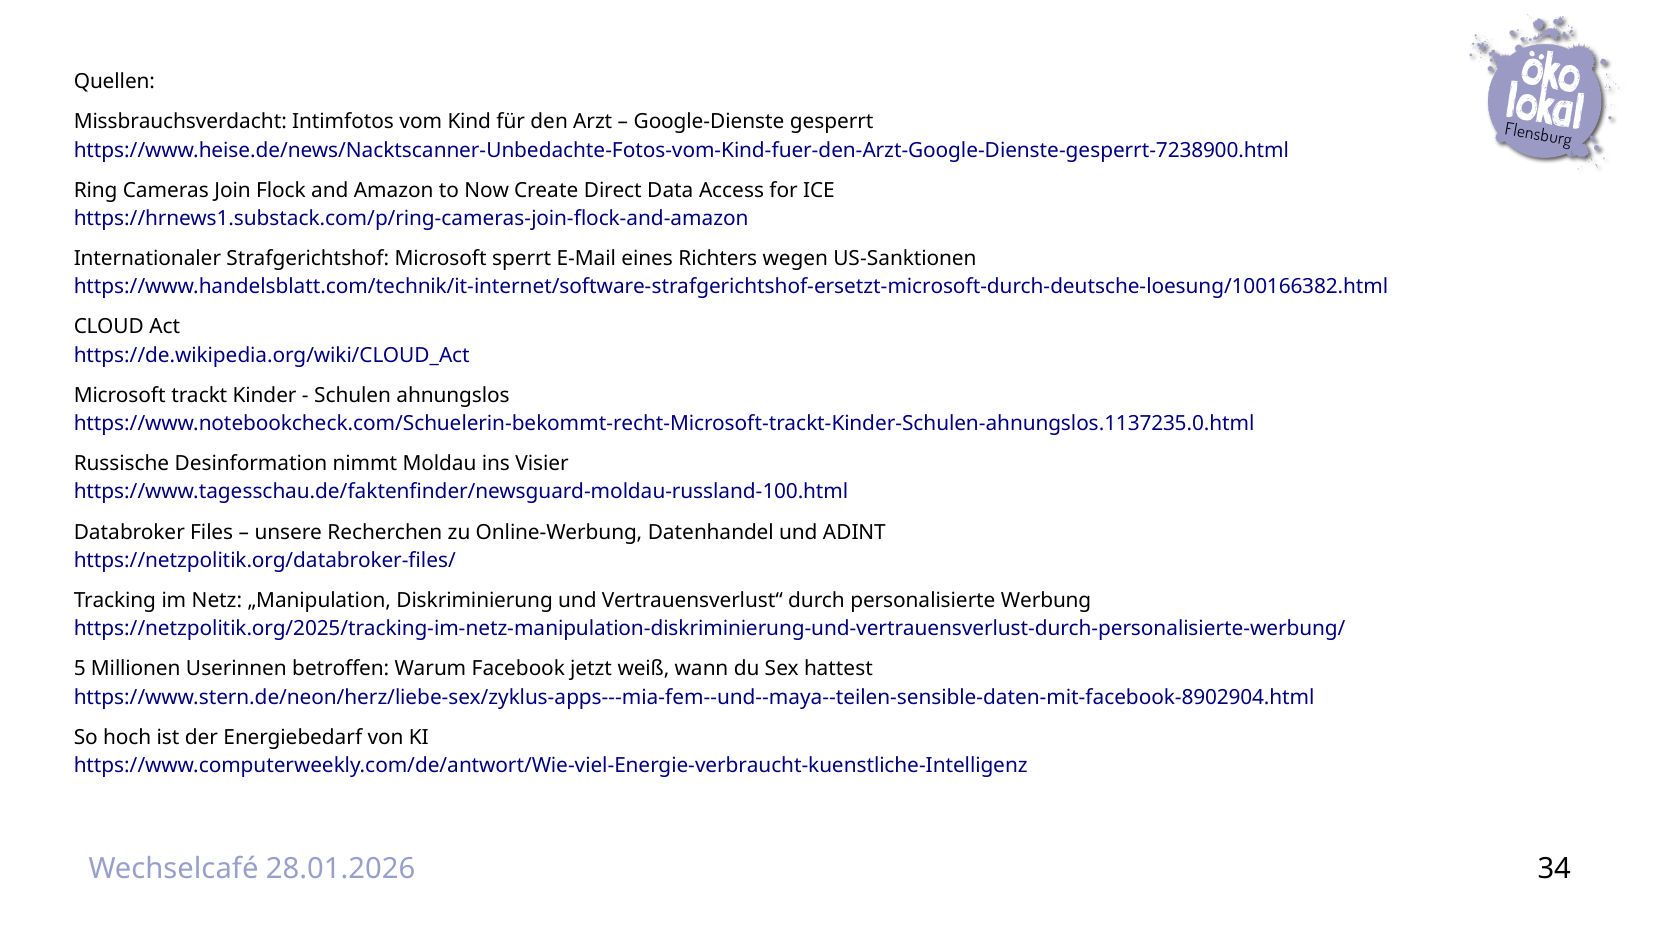

Quellen:
Missbrauchsverdacht: Intimfotos vom Kind für den Arzt – Google-Dienste gesperrt
https://www.heise.de/news/Nacktscanner-Unbedachte-Fotos-vom-Kind-fuer-den-Arzt-Google-Dienste-gesperrt-7238900.html
Ring Cameras Join Flock and Amazon to Now Create Direct Data Access for ICE
https://hrnews1.substack.com/p/ring-cameras-join-flock-and-amazon
Internationaler Strafgerichtshof: Microsoft sperrt E-Mail eines Richters wegen US-Sanktionen
https://www.handelsblatt.com/technik/it-internet/software-strafgerichtshof-ersetzt-microsoft-durch-deutsche-loesung/100166382.html
CLOUD Act
https://de.wikipedia.org/wiki/CLOUD_Act
Microsoft trackt Kinder - Schulen ahnungslos
https://www.notebookcheck.com/Schuelerin-bekommt-recht-Microsoft-trackt-Kinder-Schulen-ahnungslos.1137235.0.html
Russische Desinformation nimmt Moldau ins Visier
https://www.tagesschau.de/faktenfinder/newsguard-moldau-russland-100.html
Databroker Files – unsere Recherchen zu Online-Werbung, Datenhandel und ADINT
https://netzpolitik.org/databroker-files/
Tracking im Netz: „Manipulation, Diskriminierung und Vertrauensverlust“ durch personalisierte Werbung
https://netzpolitik.org/2025/tracking-im-netz-manipulation-diskriminierung-und-vertrauensverlust-durch-personalisierte-werbung/
5 Millionen Userinnen betroffen: Warum Facebook jetzt weiß, wann du Sex hattest
https://www.stern.de/neon/herz/liebe-sex/zyklus-apps---mia-fem--und--maya--teilen-sensible-daten-mit-facebook-8902904.html
So hoch ist der Energiebedarf von KI
https://www.computerweekly.com/de/antwort/Wie-viel-Energie-verbraucht-kuenstliche-Intelligenz